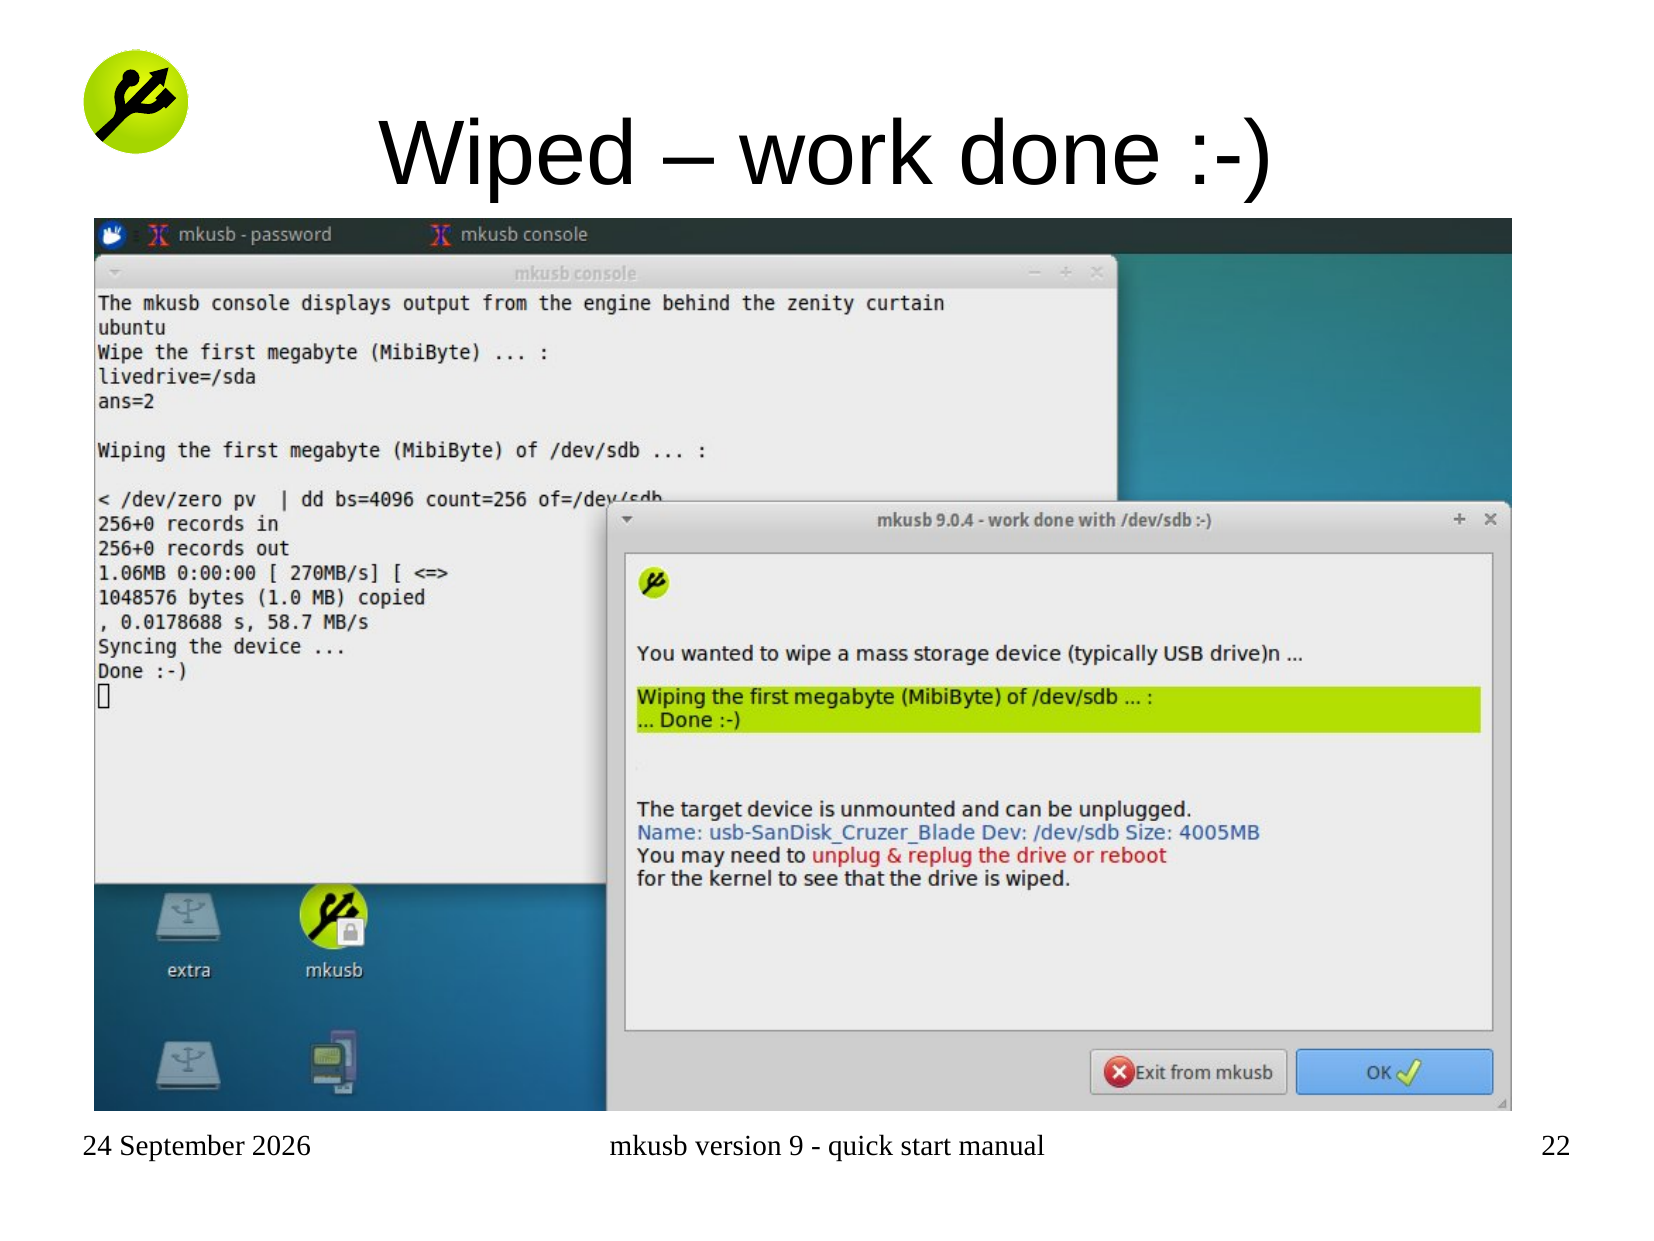

# Wiped – work done :-)
mkusb version 9 - quick start manual
22